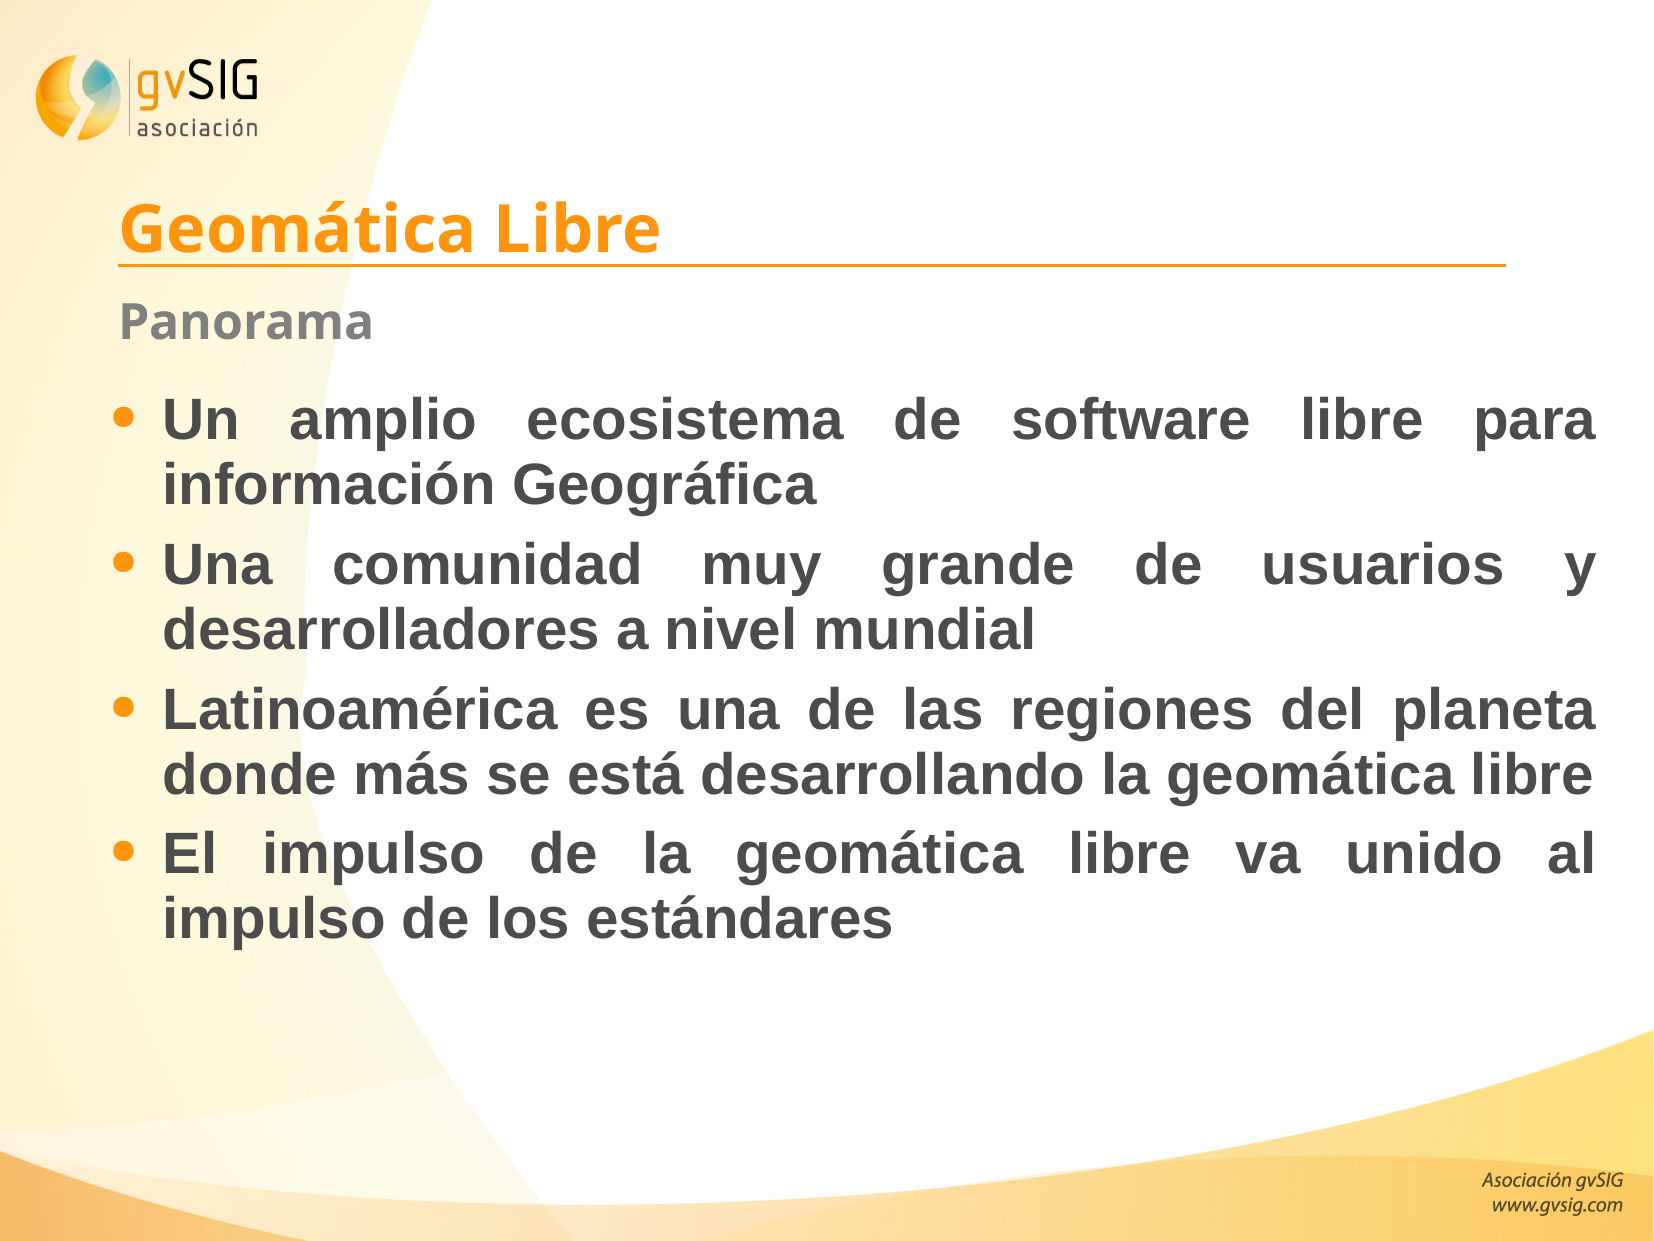

# Geomática Libre
Panorama
Un amplio ecosistema de software libre para información Geográfica
Una comunidad muy grande de usuarios y desarrolladores a nivel mundial
Latinoamérica es una de las regiones del planeta donde más se está desarrollando la geomática libre
El impulso de la geomática libre va unido al impulso de los estándares